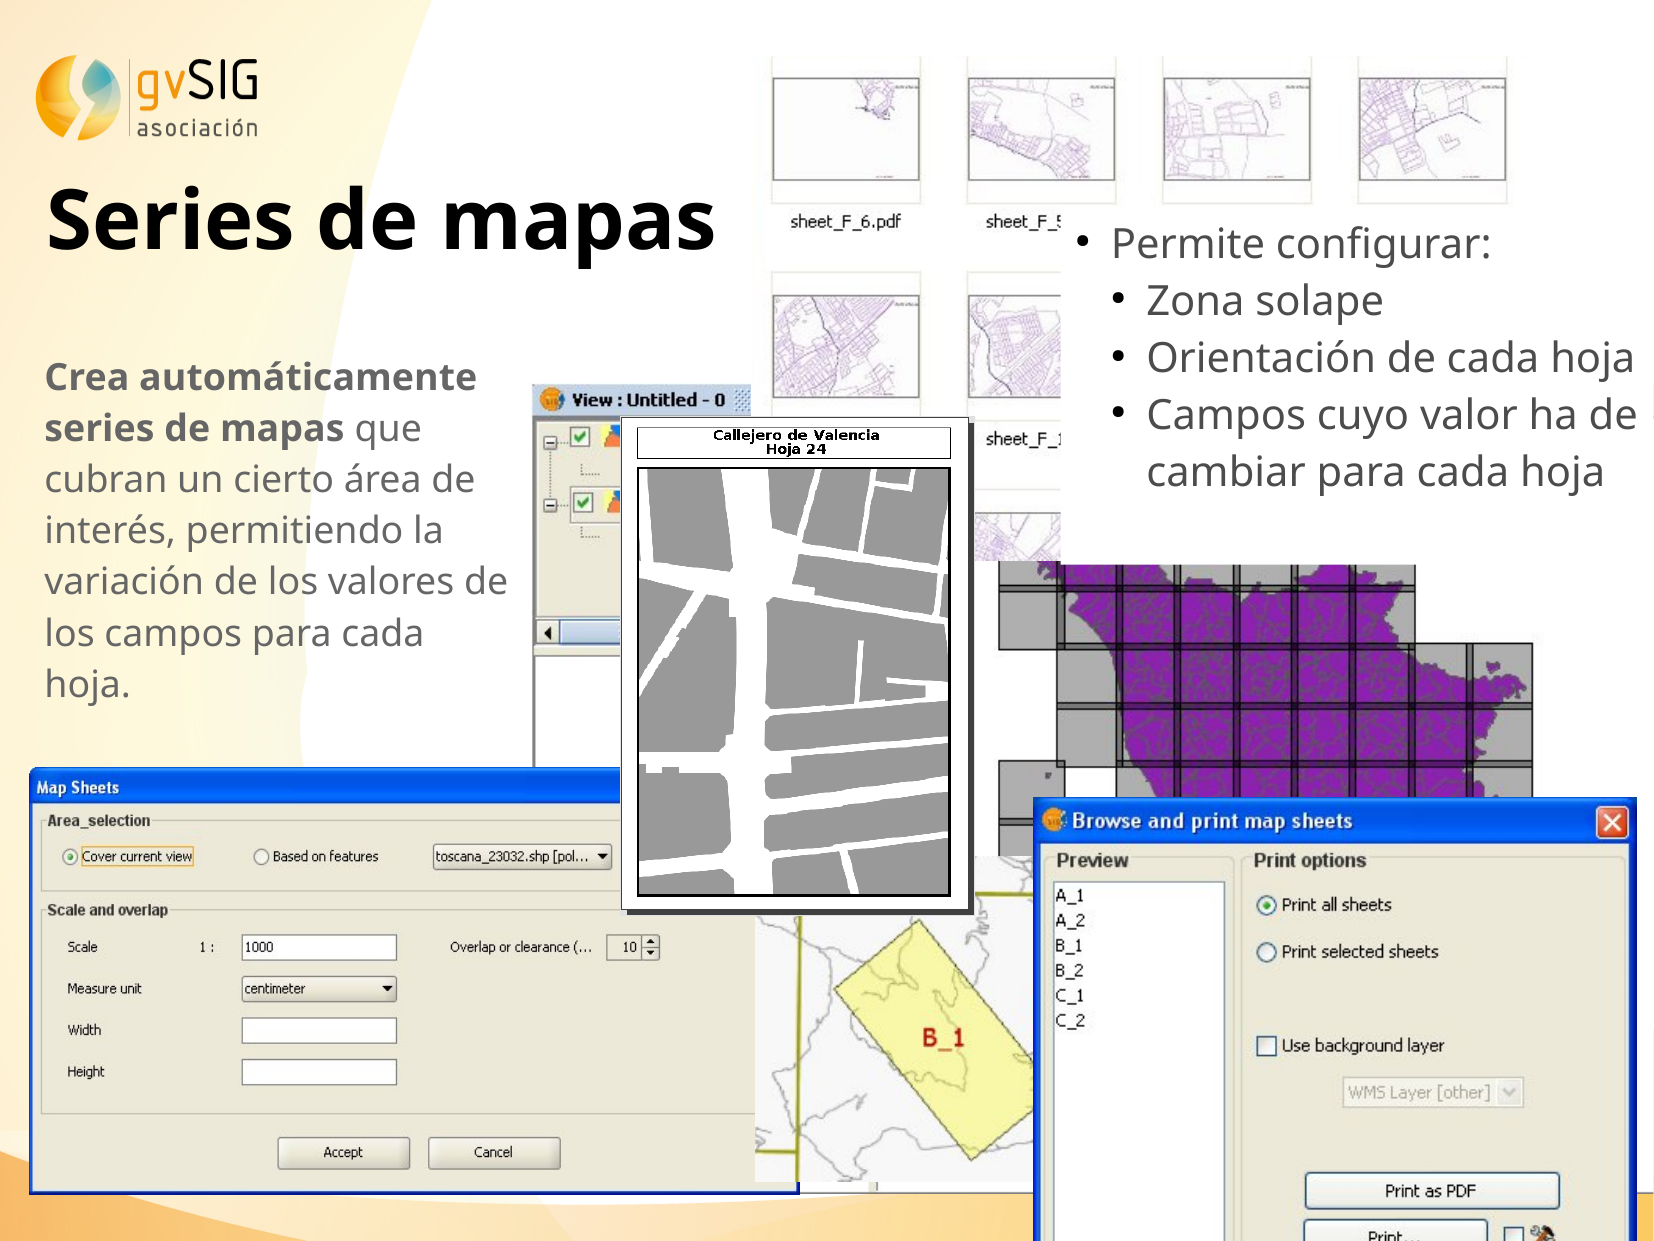

# Series de mapas
Permite configurar:
Zona solape
Orientación de cada hoja
Campos cuyo valor ha de cambiar para cada hoja
Crea automáticamente series de mapas que cubran un cierto área de interés, permitiendo la variación de los valores de los campos para cada hoja.